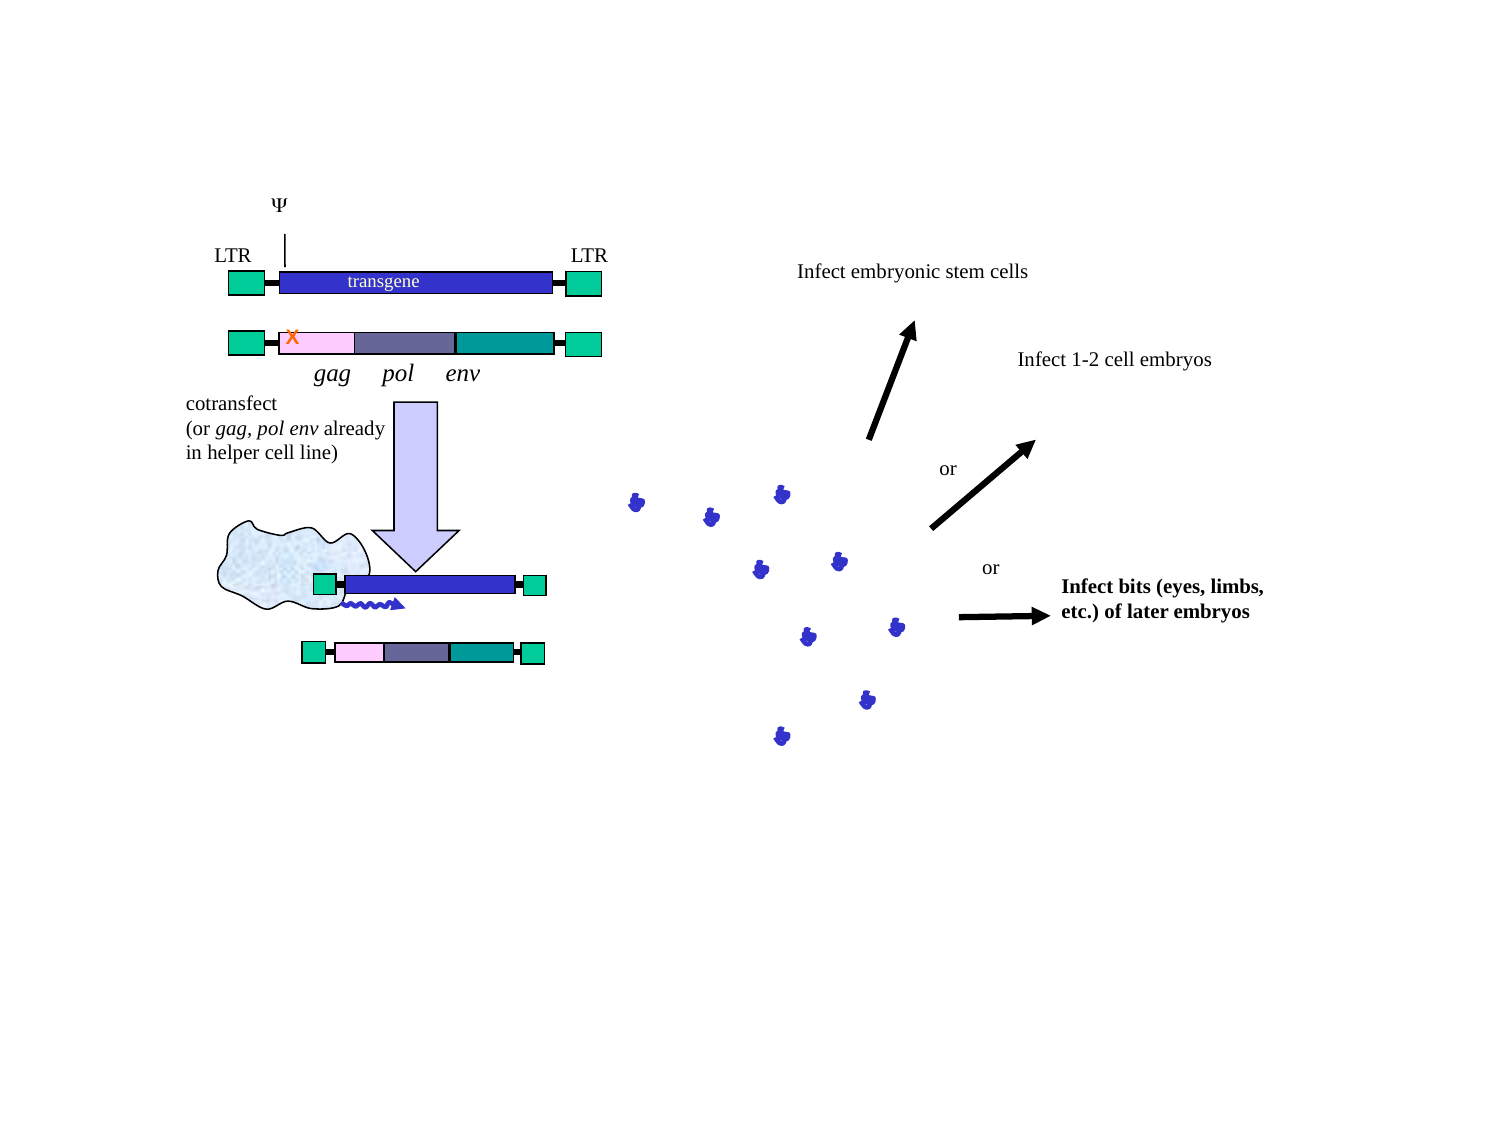


LTR
LTR
Infect embryonic stem cells
transgene
X
Infect 1-2 cell embryos
gag pol env
cotransfect
(or gag, pol env already in helper cell line)
or
or
Infect bits (eyes, limbs, etc.) of later embryos